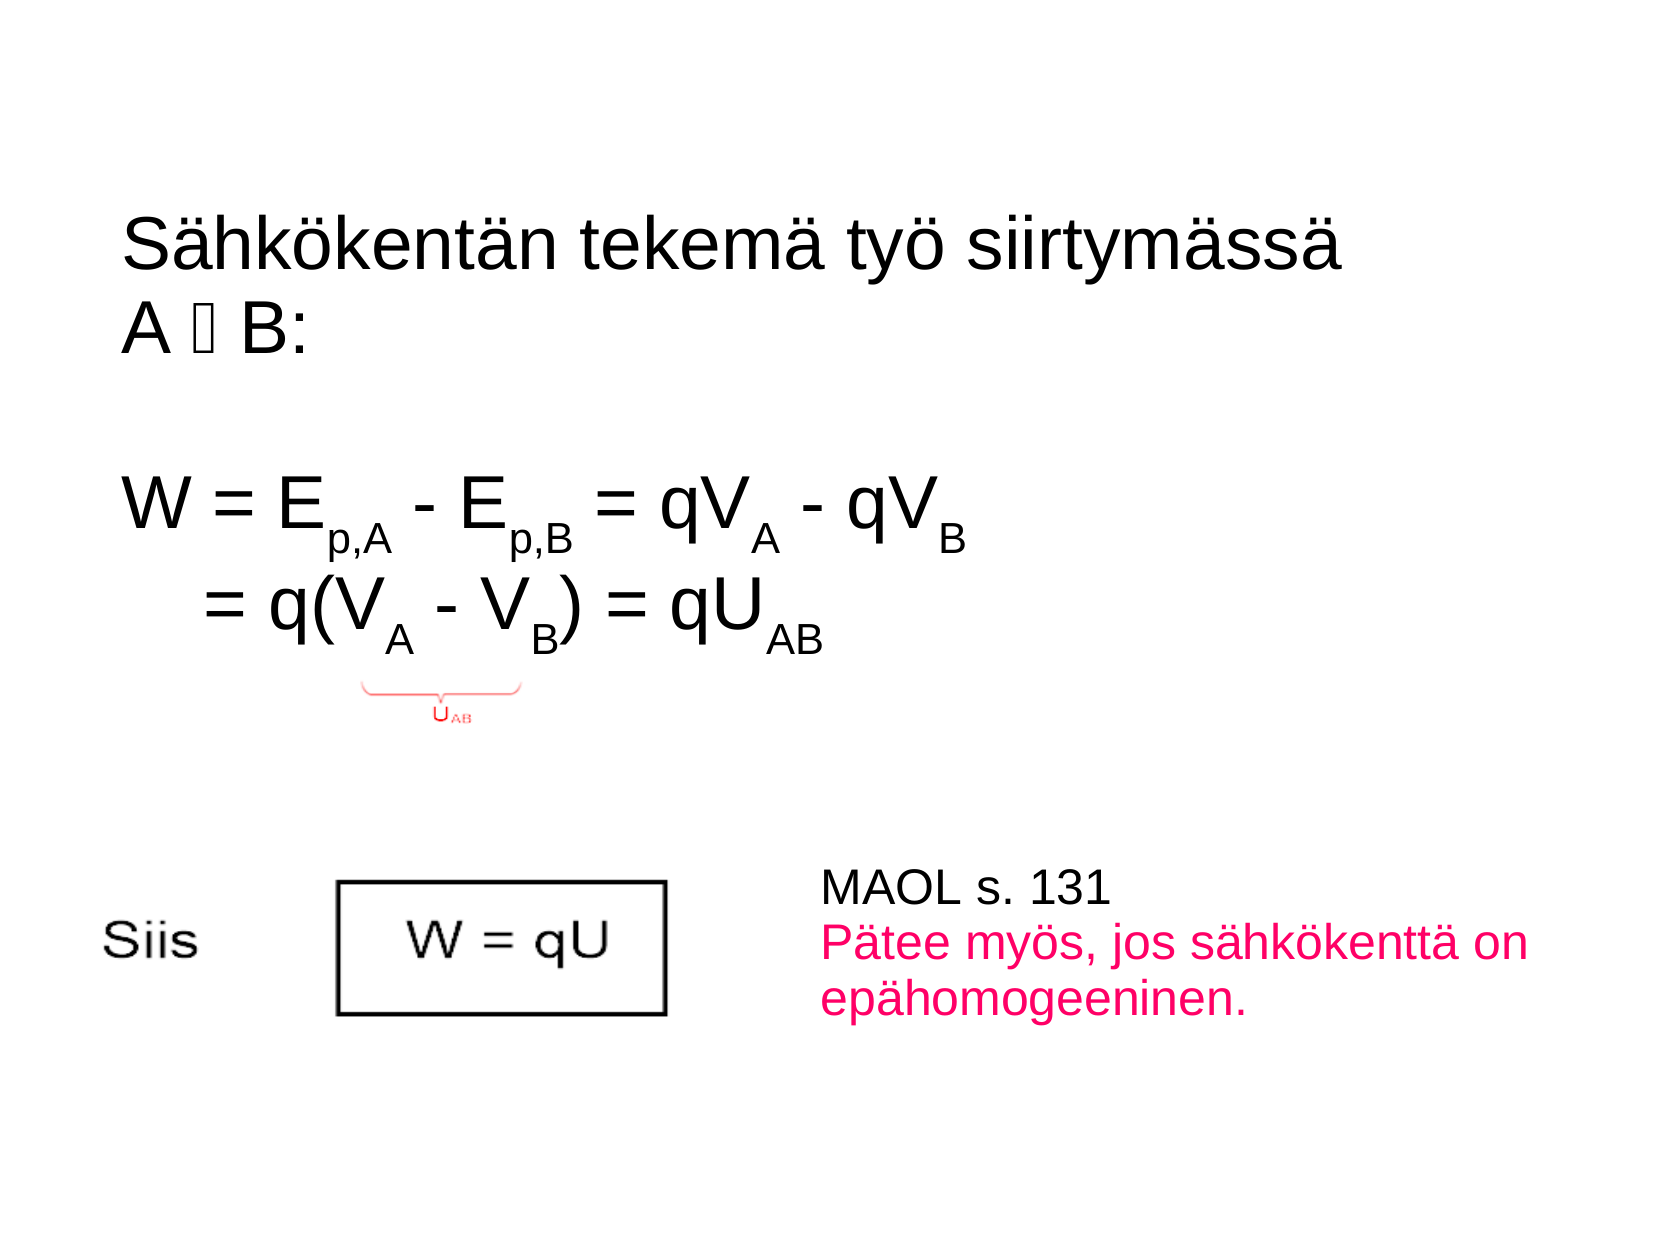

Sähkökentän tekemä työ siirtymässä A  B:
W = Ep,A - Ep,B = qVA - qVB
 = q(VA - VB) = qUAB
MAOL s. 131
Pätee myös, jos sähkökenttä on epähomogeeninen.